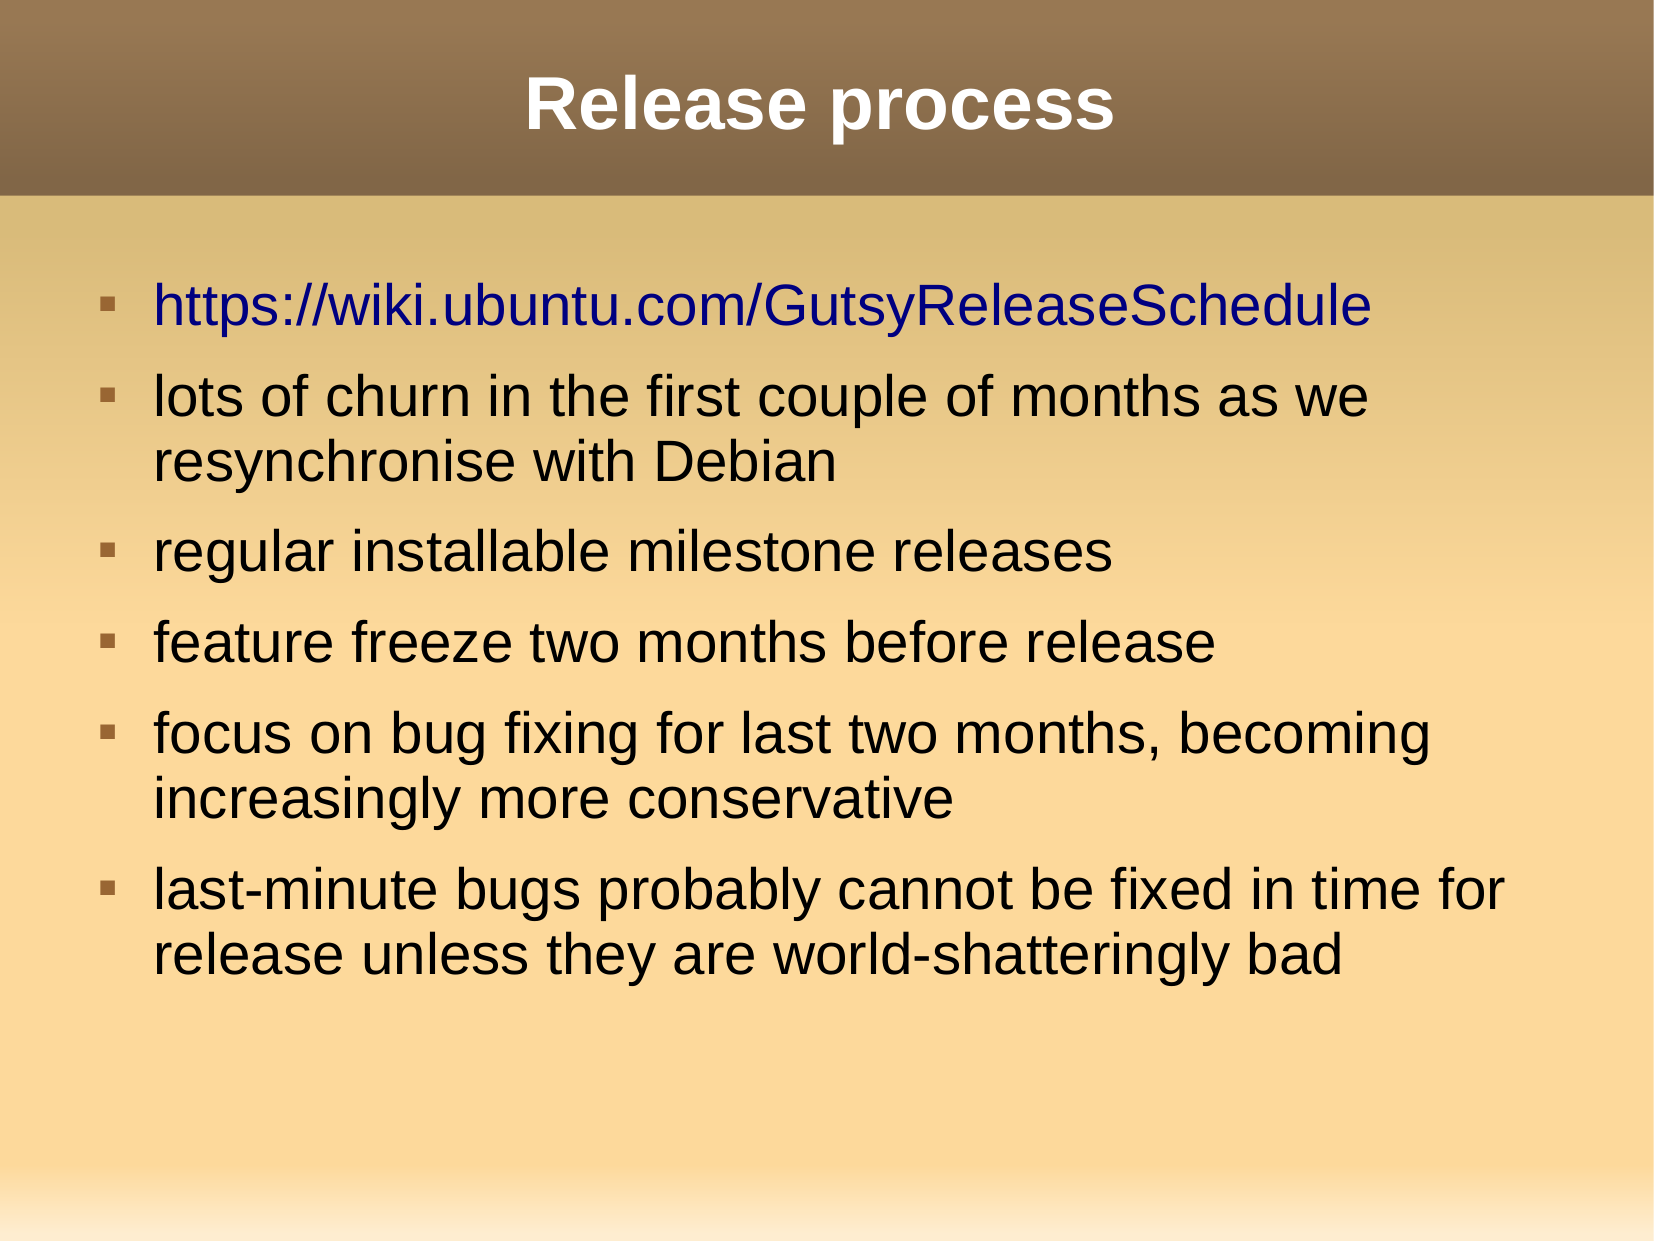

# Release process
https://wiki.ubuntu.com/GutsyReleaseSchedule
lots of churn in the first couple of months as we resynchronise with Debian
regular installable milestone releases
feature freeze two months before release
focus on bug fixing for last two months, becoming increasingly more conservative
last-minute bugs probably cannot be fixed in time for release unless they are world-shatteringly bad